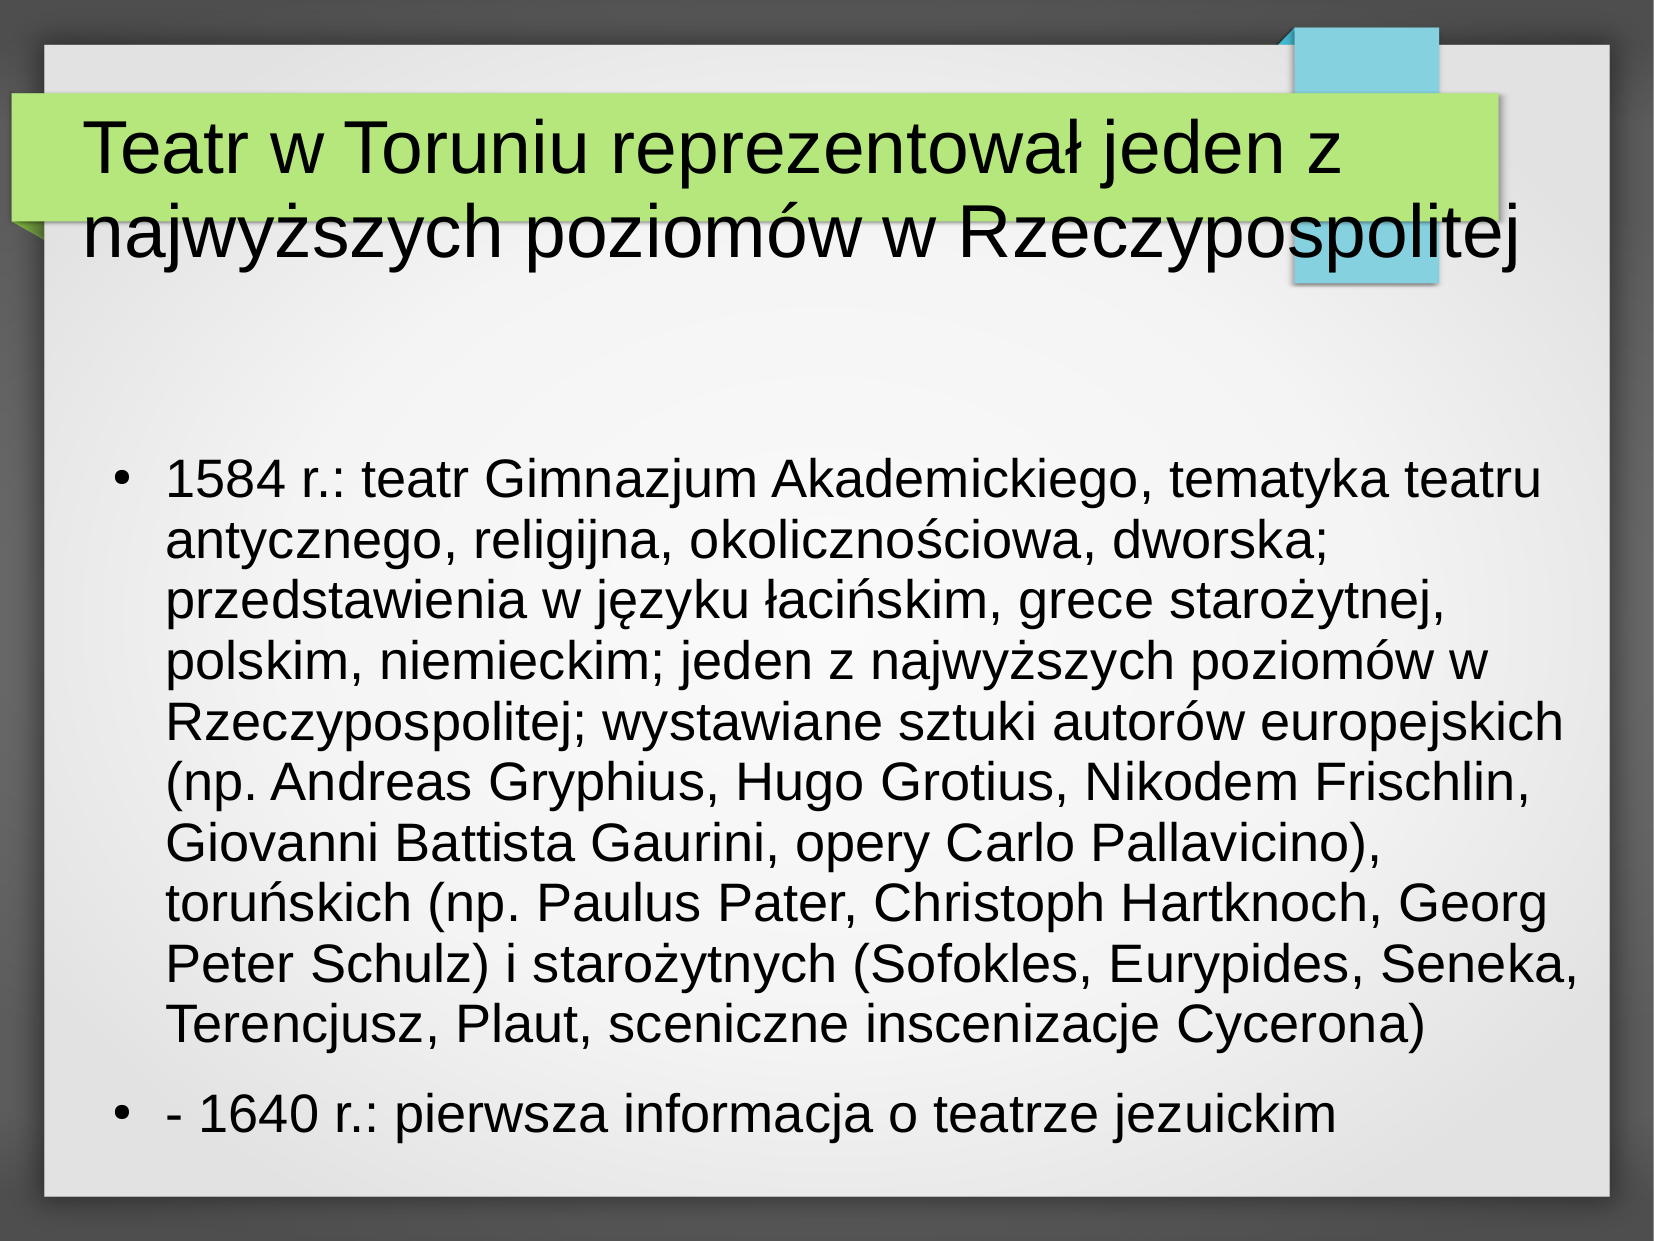

# Teatr w Toruniu reprezentował jeden z najwyższych poziomów w Rzeczypospolitej
1584 r.: teatr Gimnazjum Akademickiego, tematyka teatru antycznego, religijna, okolicznościowa, dworska; przedstawienia w języku łacińskim, grece starożytnej, polskim, niemieckim; jeden z najwyższych poziomów w Rzeczypospolitej; wystawiane sztuki autorów europejskich (np. Andreas Gryphius, Hugo Grotius, Nikodem Frischlin, Giovanni Battista Gaurini, opery Carlo Pallavicino), toruńskich (np. Paulus Pater, Christoph Hartknoch, Georg Peter Schulz) i starożytnych (Sofokles, Eurypides, Seneka, Terencjusz, Plaut, sceniczne inscenizacje Cycerona)
- 1640 r.: pierwsza informacja o teatrze jezuickim